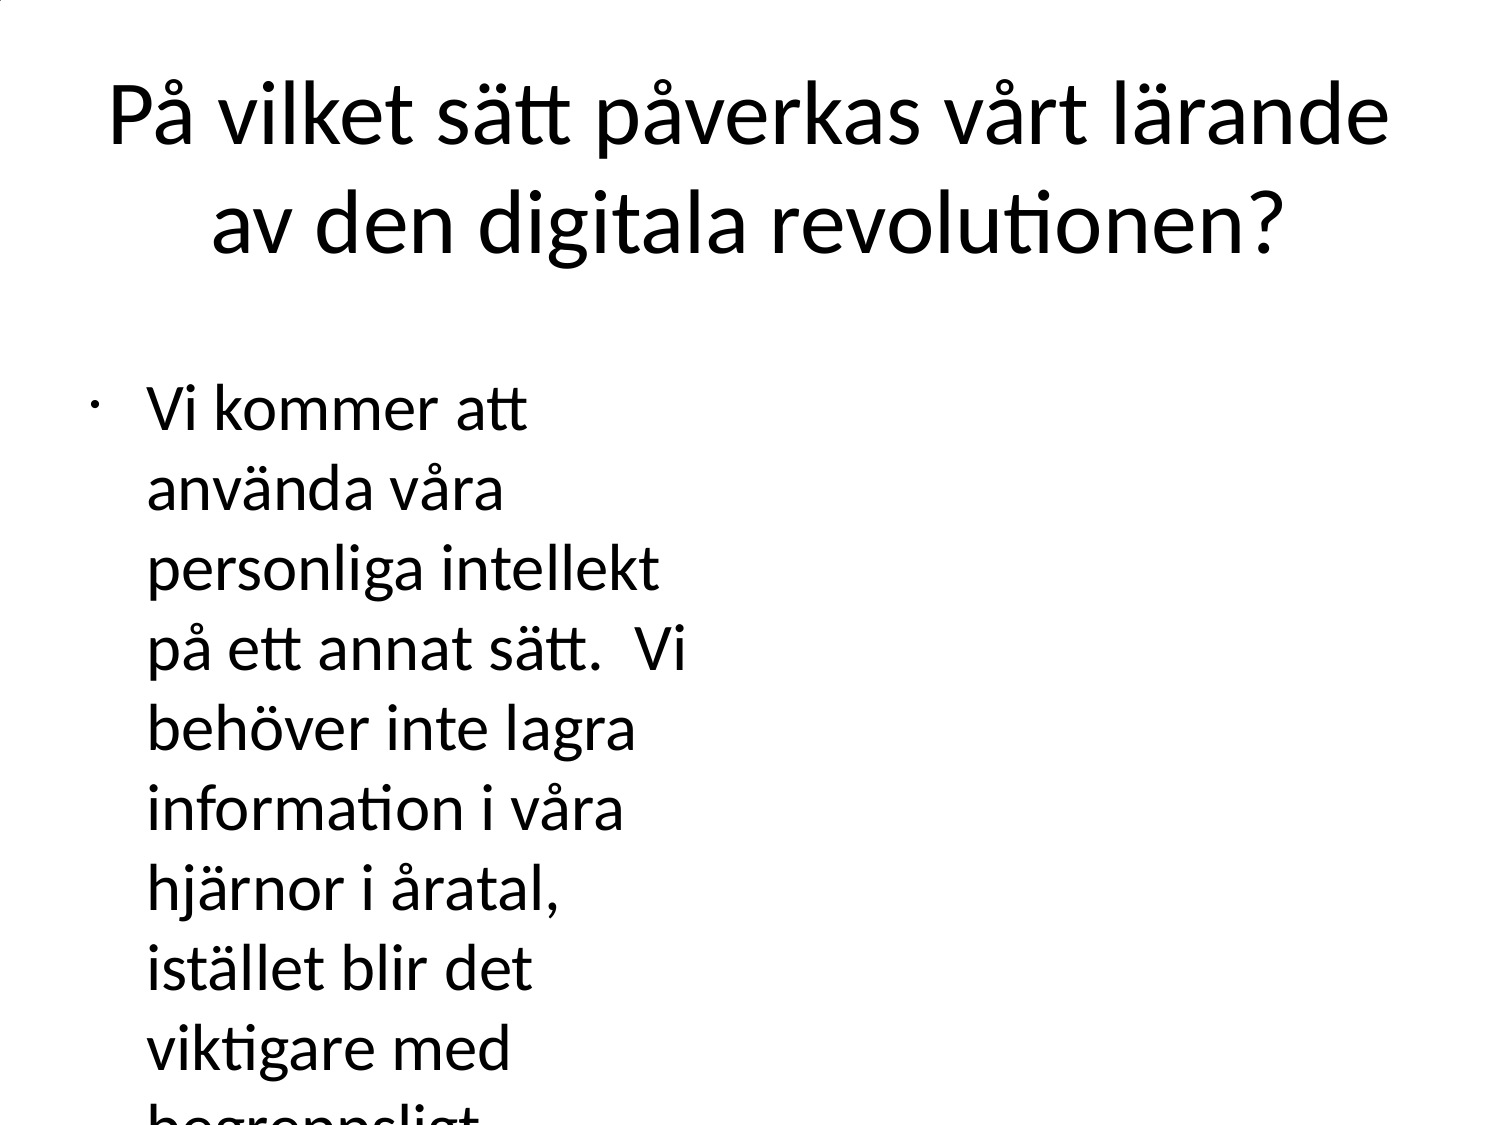

# På vilket sätt påverkas vårt lärande av den digitala revolutionen?
Vi kommer att använda våra personliga intellekt på ett annat sätt.  Vi behöver inte lagra information i våra hjärnor i åratal, istället blir det viktigare med begreppsligt tänkande, kritisk analys, etcetera, sade Roger Säljö. (Workshop på vetenskapsrådet)